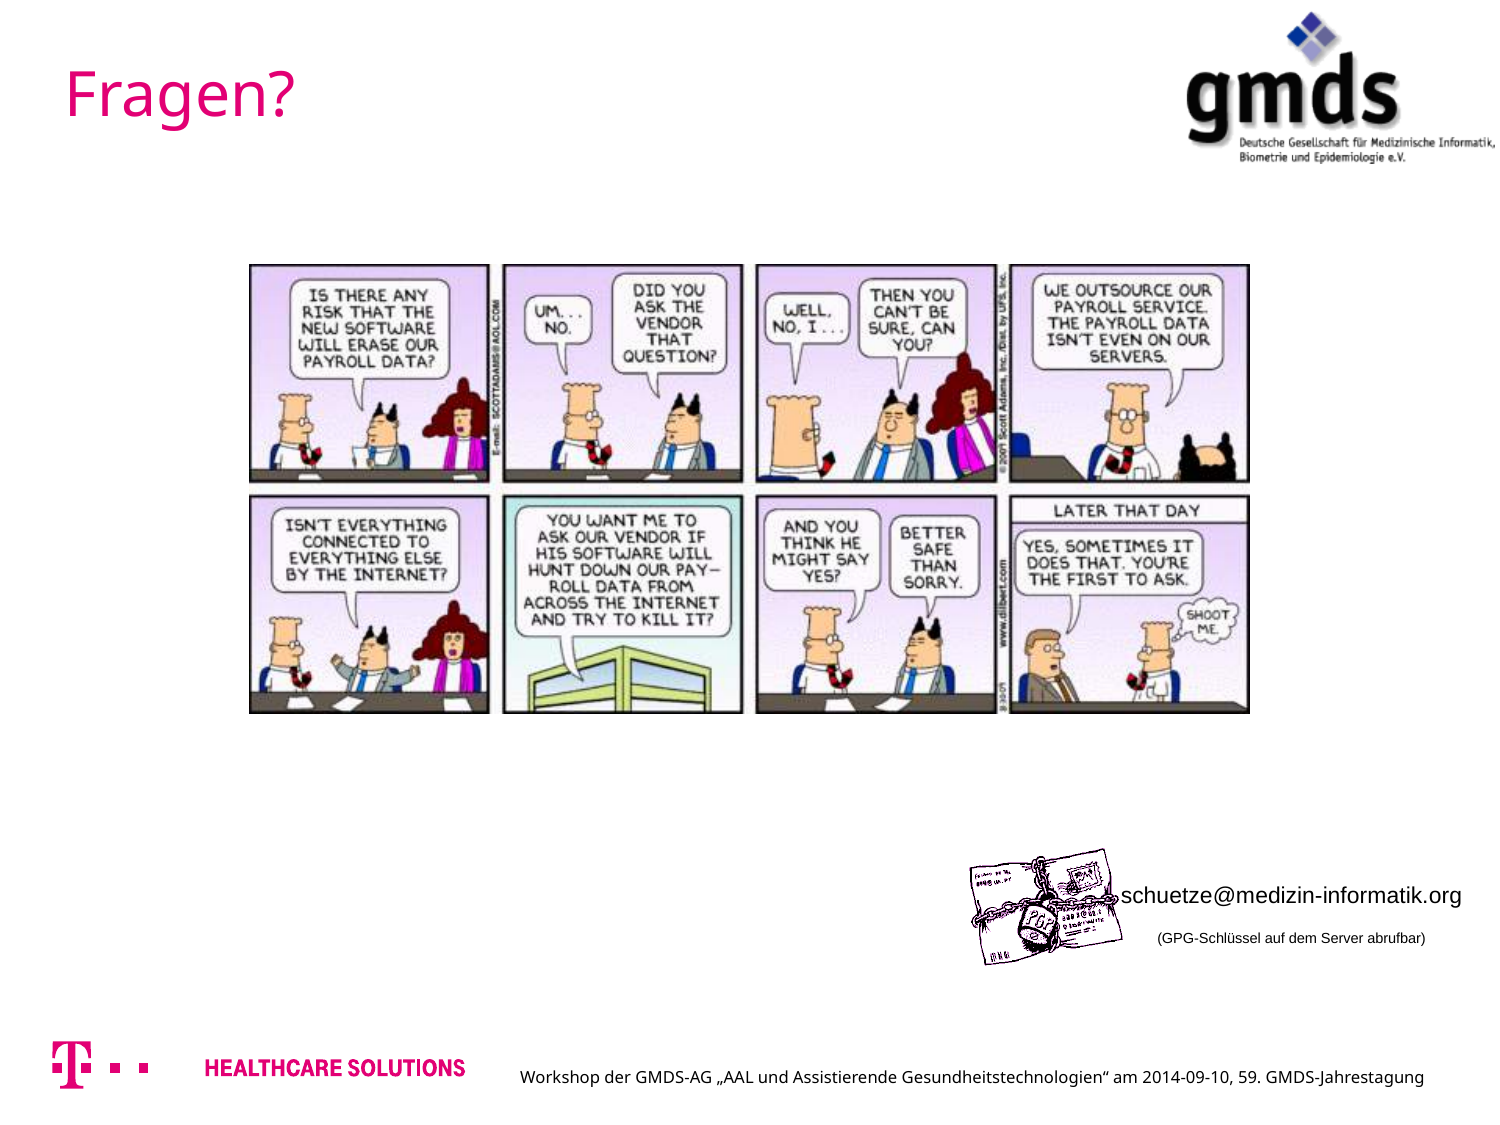

# Fragen?
schuetze@medizin-informatik.org
(GPG-Schlüssel auf dem Server abrufbar)
Workshop der GMDS-AG „AAL und Assistierende Gesundheitstechnologien“ am 2014-09-10, 59. GMDS-Jahrestagung